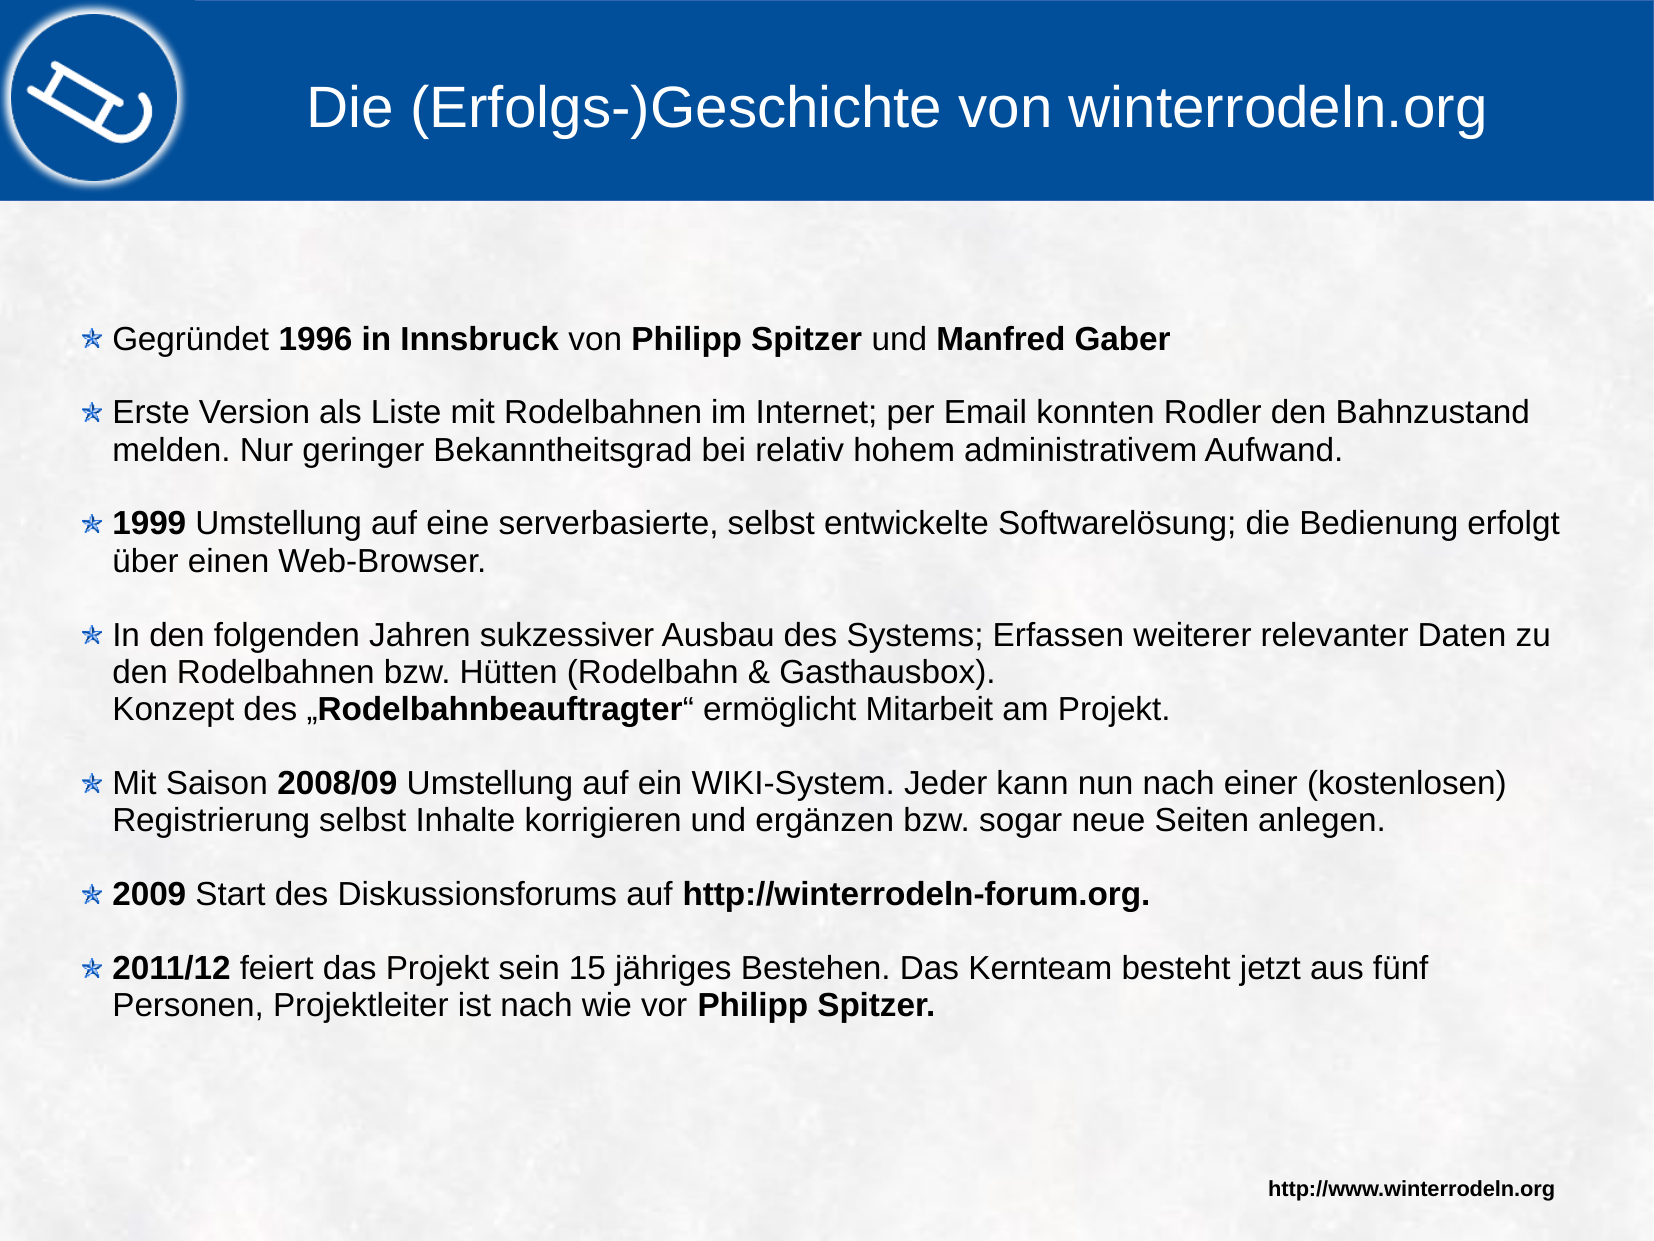

# Die (Erfolgs-)Geschichte von winterrodeln.org
Gegründet 1996 in Innsbruck von Philipp Spitzer und Manfred Gaber
Erste Version als Liste mit Rodelbahnen im Internet; per Email konnten Rodler den Bahnzustand
melden. Nur geringer Bekanntheitsgrad bei relativ hohem administrativem Aufwand.
1999 Umstellung auf eine serverbasierte, selbst entwickelte Softwarelösung; die Bedienung erfolgt über einen Web-Browser.
In den folgenden Jahren sukzessiver Ausbau des Systems; Erfassen weiterer relevanter Daten zu den Rodelbahnen bzw. Hütten (Rodelbahn & Gasthausbox).
Konzept des „Rodelbahnbeauftragter“ ermöglicht Mitarbeit am Projekt.
Mit Saison 2008/09 Umstellung auf ein WIKI-System. Jeder kann nun nach einer (kostenlosen) Registrierung selbst Inhalte korrigieren und ergänzen bzw. sogar neue Seiten anlegen.
2009 Start des Diskussionsforums auf http://winterrodeln-forum.org.
2011/12 feiert das Projekt sein 15 jähriges Bestehen. Das Kernteam besteht jetzt aus fünf Personen, Projektleiter ist nach wie vor Philipp Spitzer.
http://www.winterrodeln.org